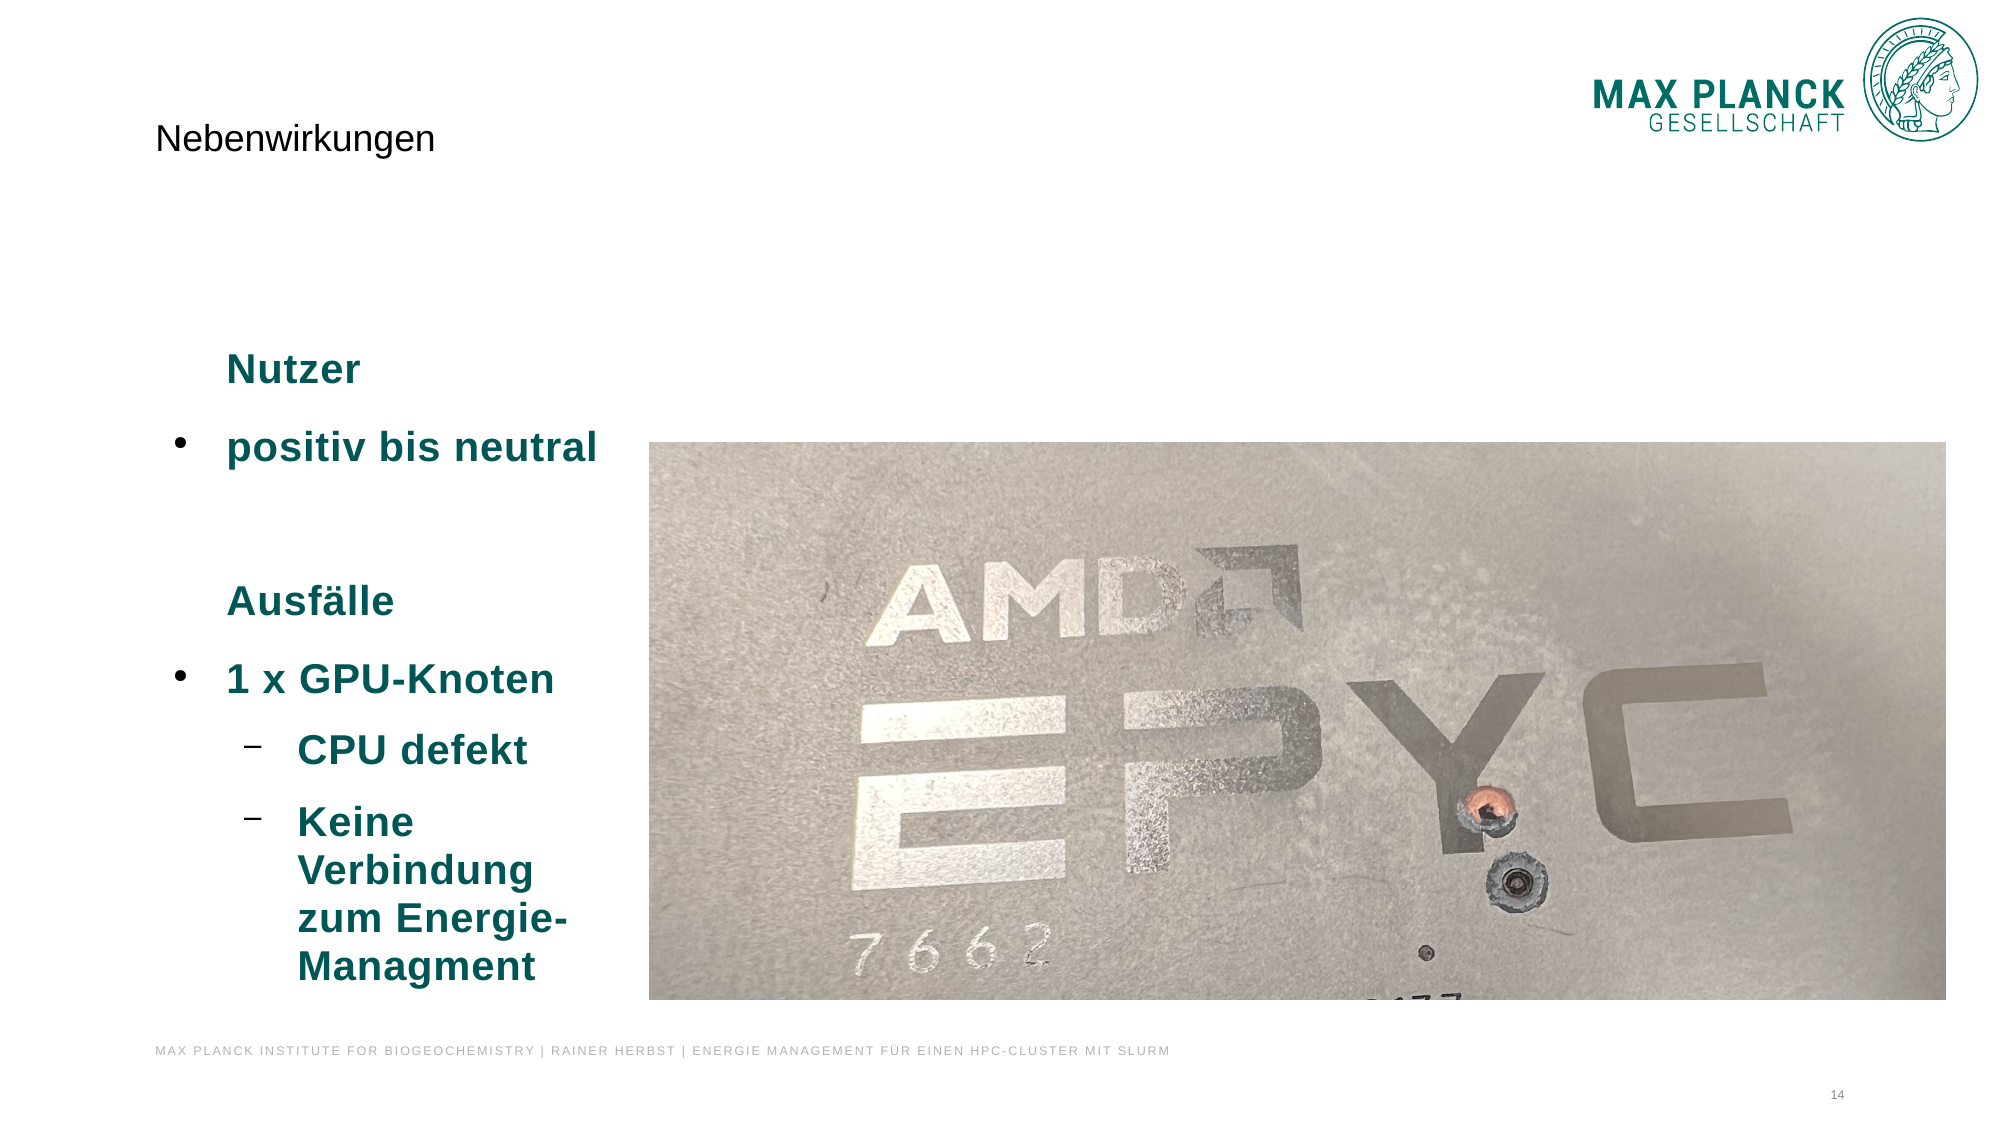

Nebenwirkungen
# Nutzer
positiv bis neutral
Ausfälle
1 x GPU-Knoten
CPU defekt
Keine Verbindung zum Energie-Managment
Max Planck Institute for Biogeochemistry | Rainer Herbst | Energie Management für einen HPC-Cluster mit Slurm